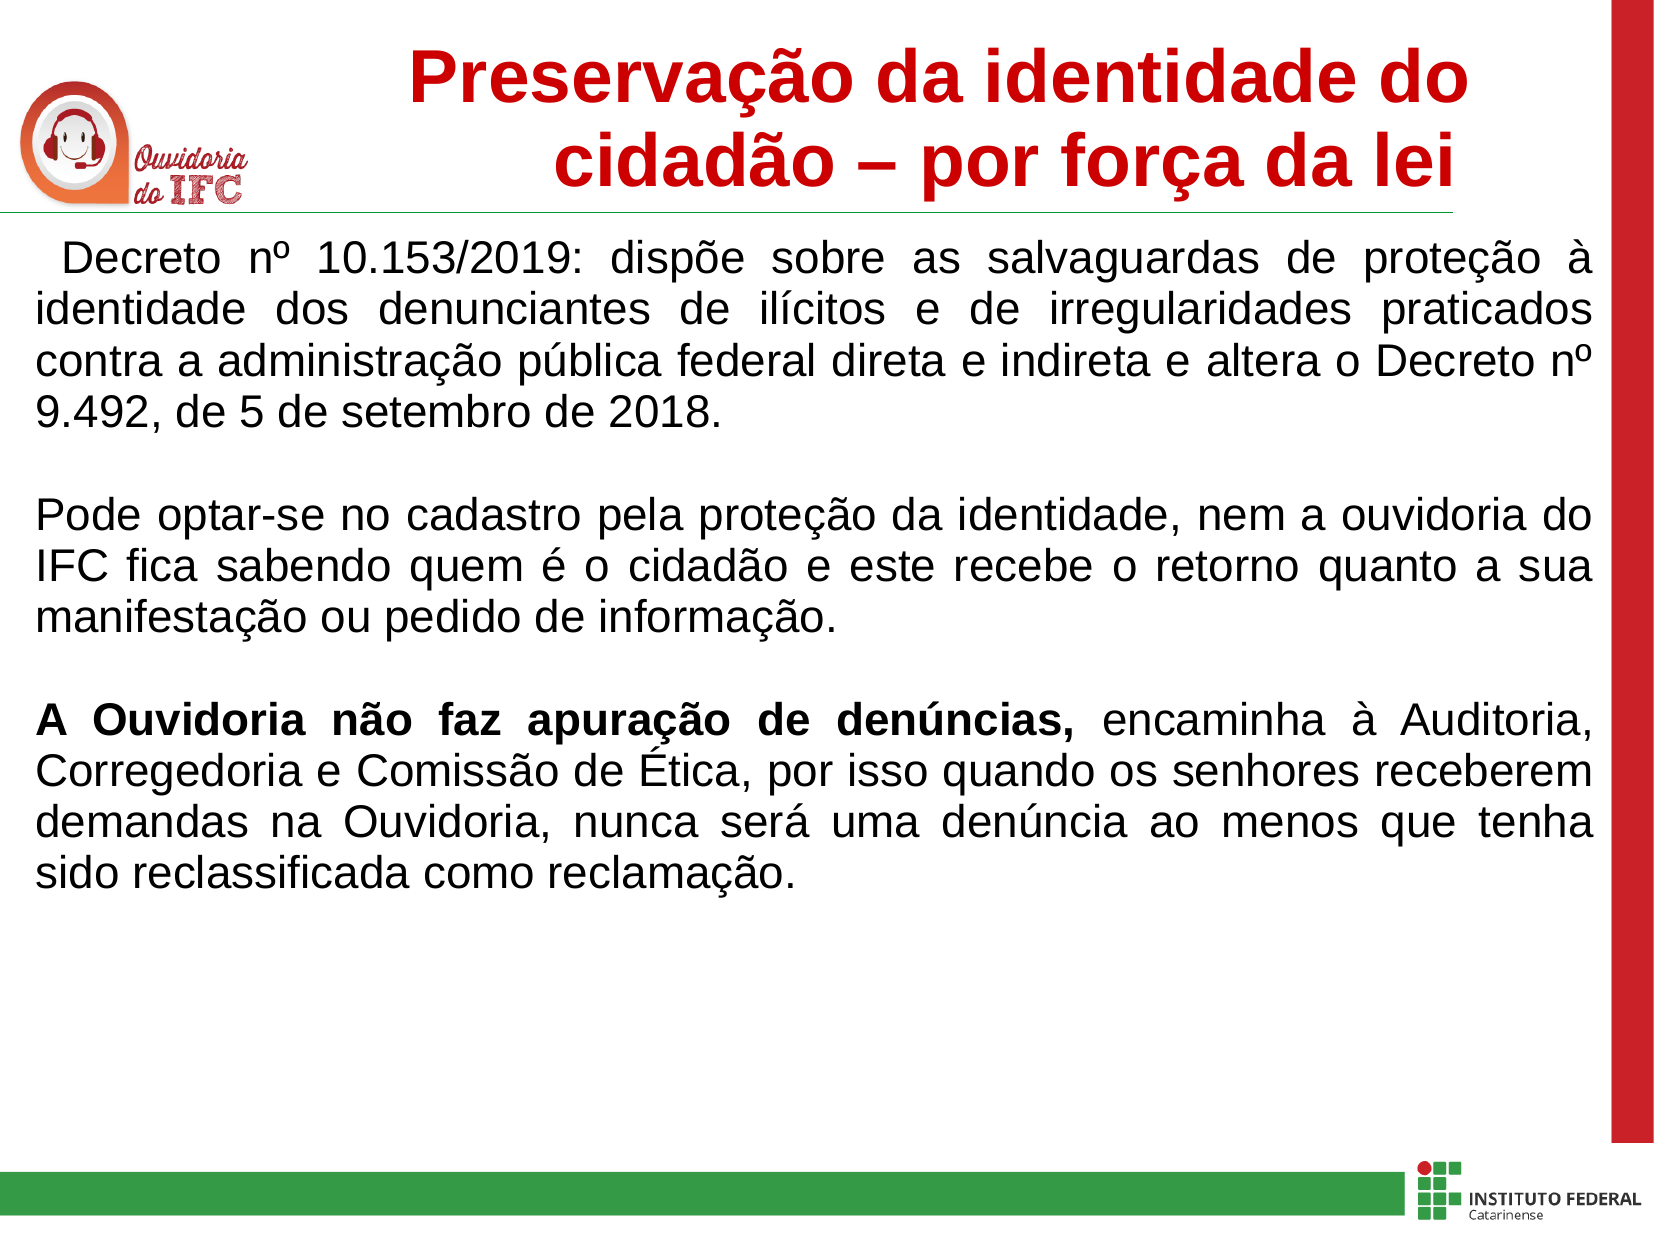

Preservação da identidade do cidadão – por força da lei
# Decreto nº 10.153/2019: dispõe sobre as salvaguardas de proteção à identidade dos denunciantes de ilícitos e de irregularidades praticados contra a administração pública federal direta e indireta e altera o Decreto nº 9.492, de 5 de setembro de 2018.
Pode optar-se no cadastro pela proteção da identidade, nem a ouvidoria do IFC fica sabendo quem é o cidadão e este recebe o retorno quanto a sua manifestação ou pedido de informação.
A Ouvidoria não faz apuração de denúncias, encaminha à Auditoria, Corregedoria e Comissão de Ética, por isso quando os senhores receberem demandas na Ouvidoria, nunca será uma denúncia ao menos que tenha sido reclassificada como reclamação.